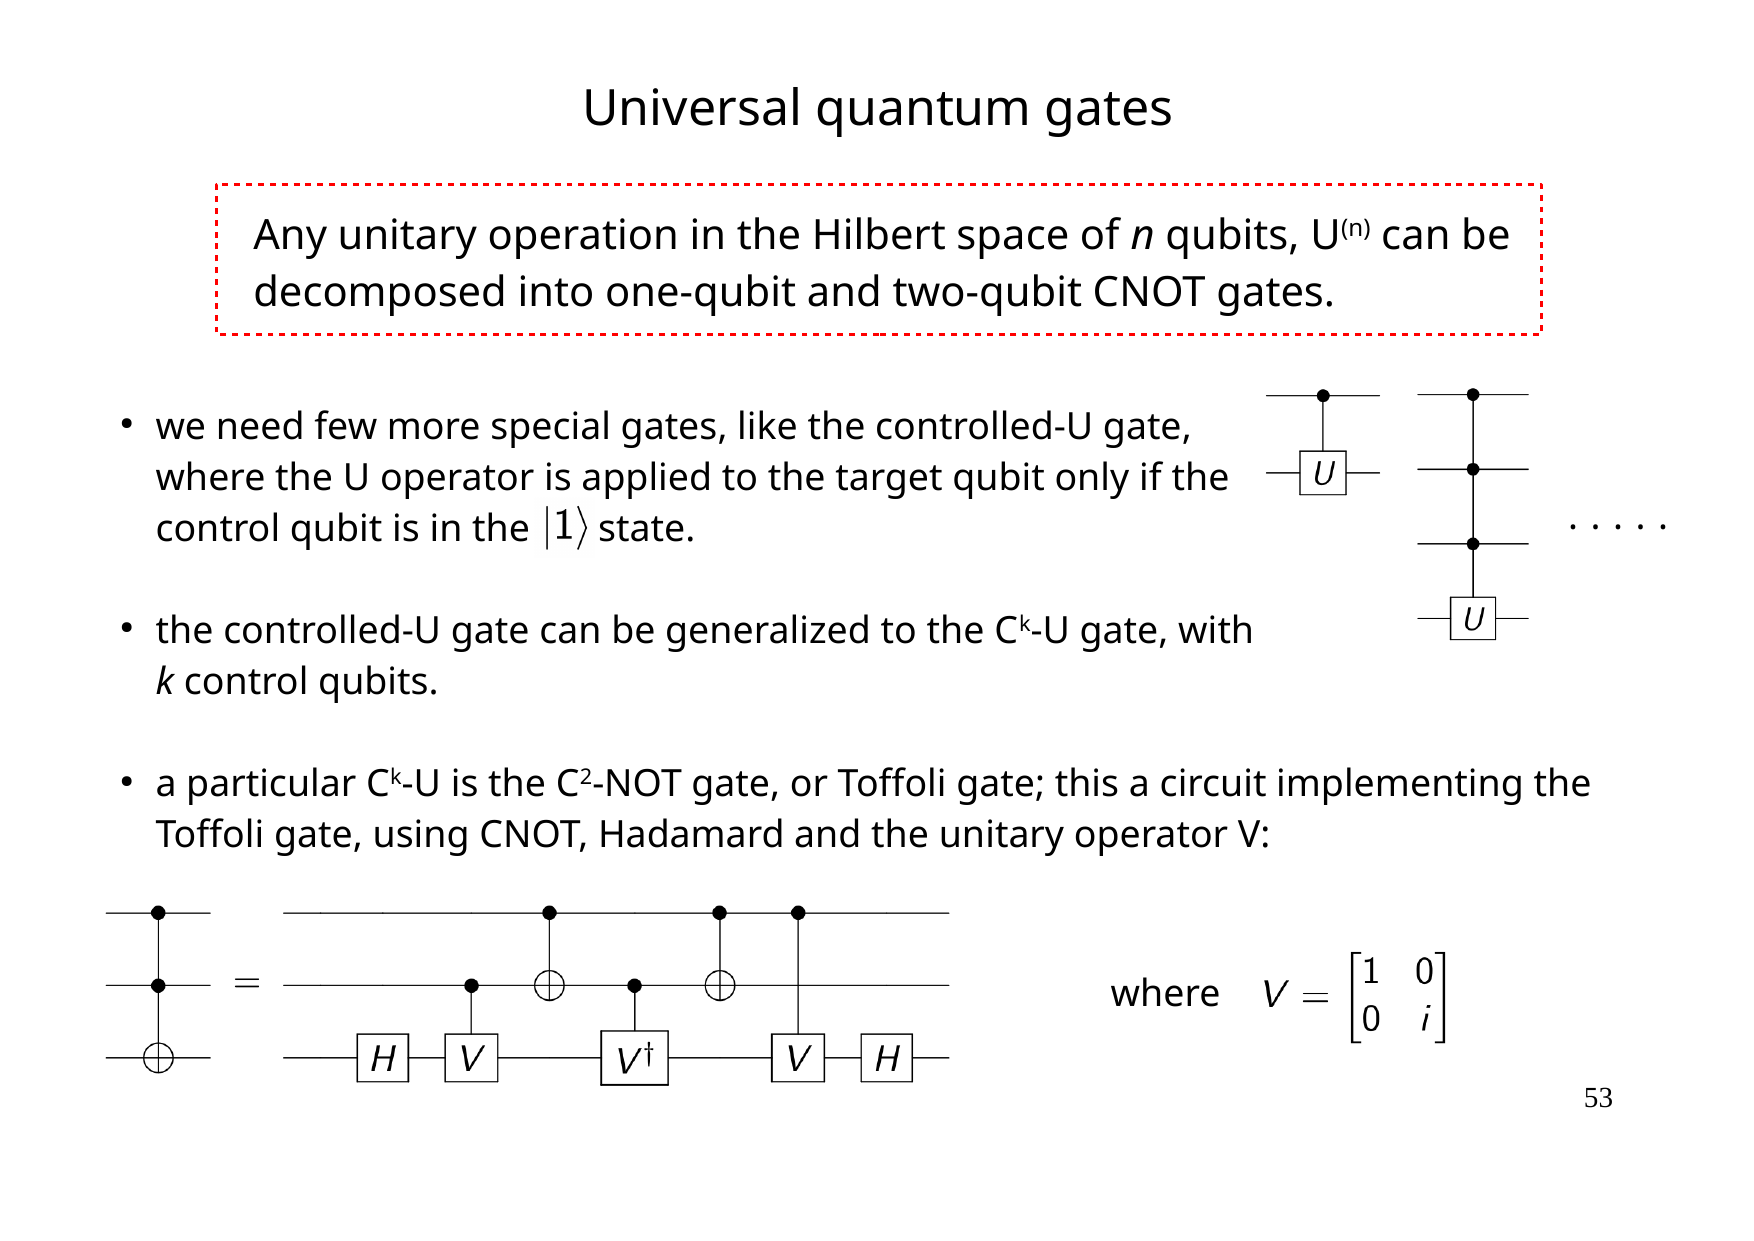

Universal quantum gates
Any unitary operation in the Hilbert space of n qubits, U(n) can be
decomposed into one-qubit and two-qubit CNOT gates.
we need few more special gates, like the controlled-U gate,
where the U operator is applied to the target qubit only if the
control qubit is in the state.
the controlled-U gate can be generalized to the Ck-U gate, with
k control qubits.
a particular Ck-U is the C2-NOT gate, or Toffoli gate; this a circuit implementing the
Toffoli gate, using CNOT, Hadamard and the unitary operator V:
.....
where
53